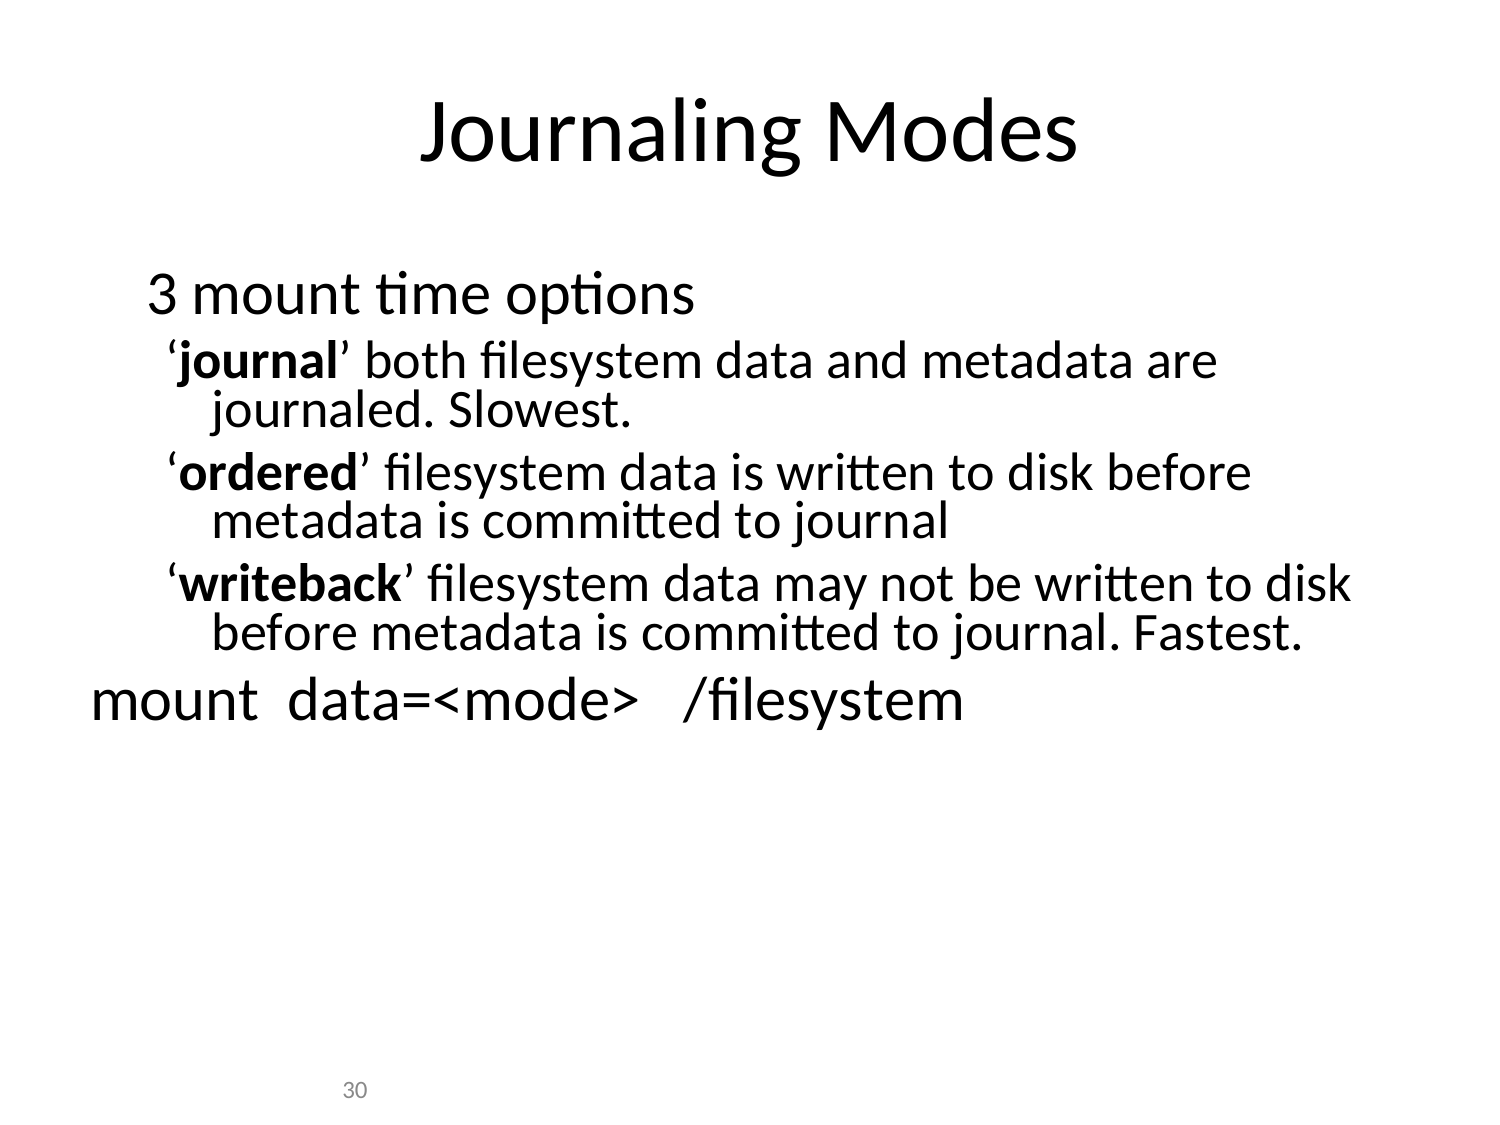

Journaling Modes
	3 mount time options
‘journal’ both filesystem data and metadata are journaled. Slowest.
‘ordered’ filesystem data is written to disk before metadata is committed to journal
‘writeback’ filesystem data may not be written to disk before metadata is committed to journal. Fastest.
mount data=<mode> /filesystem